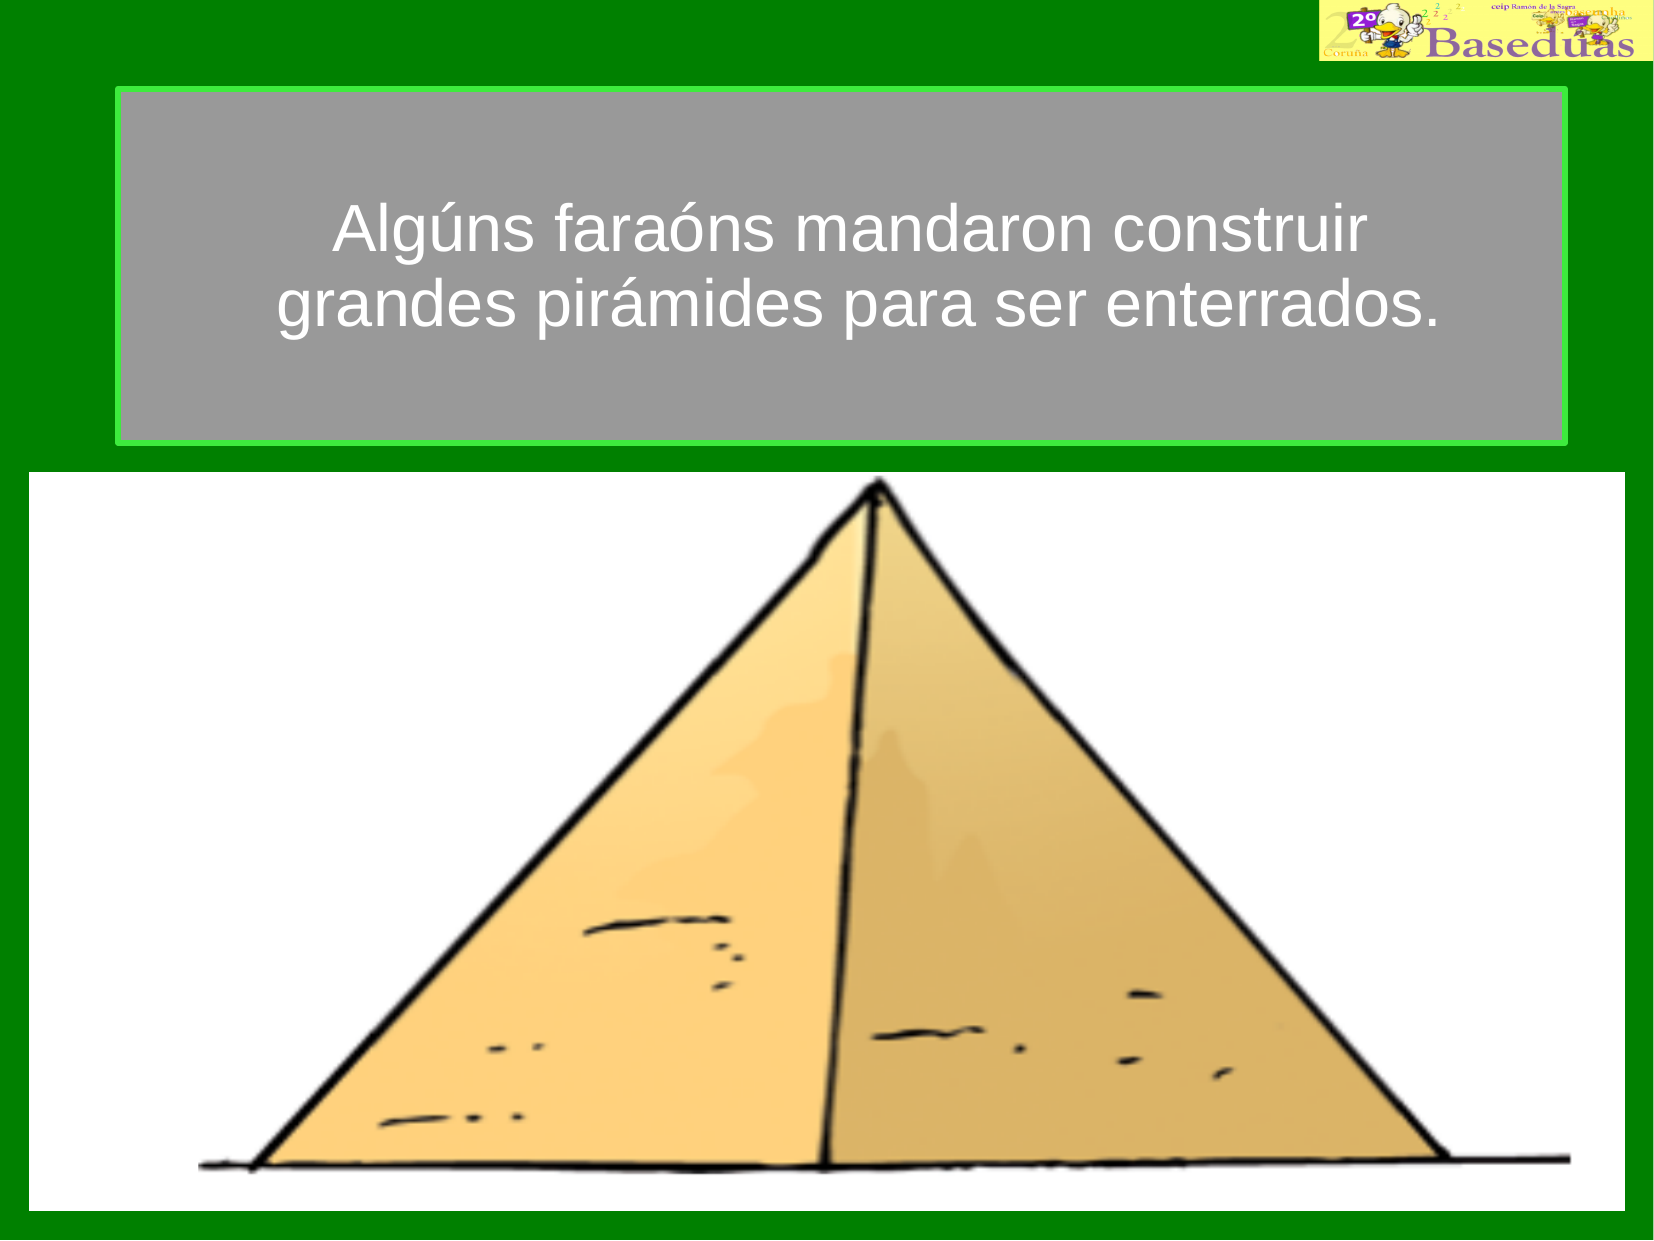

Algúns faraóns mandaron construir
 grandes pirámides para ser enterrados.